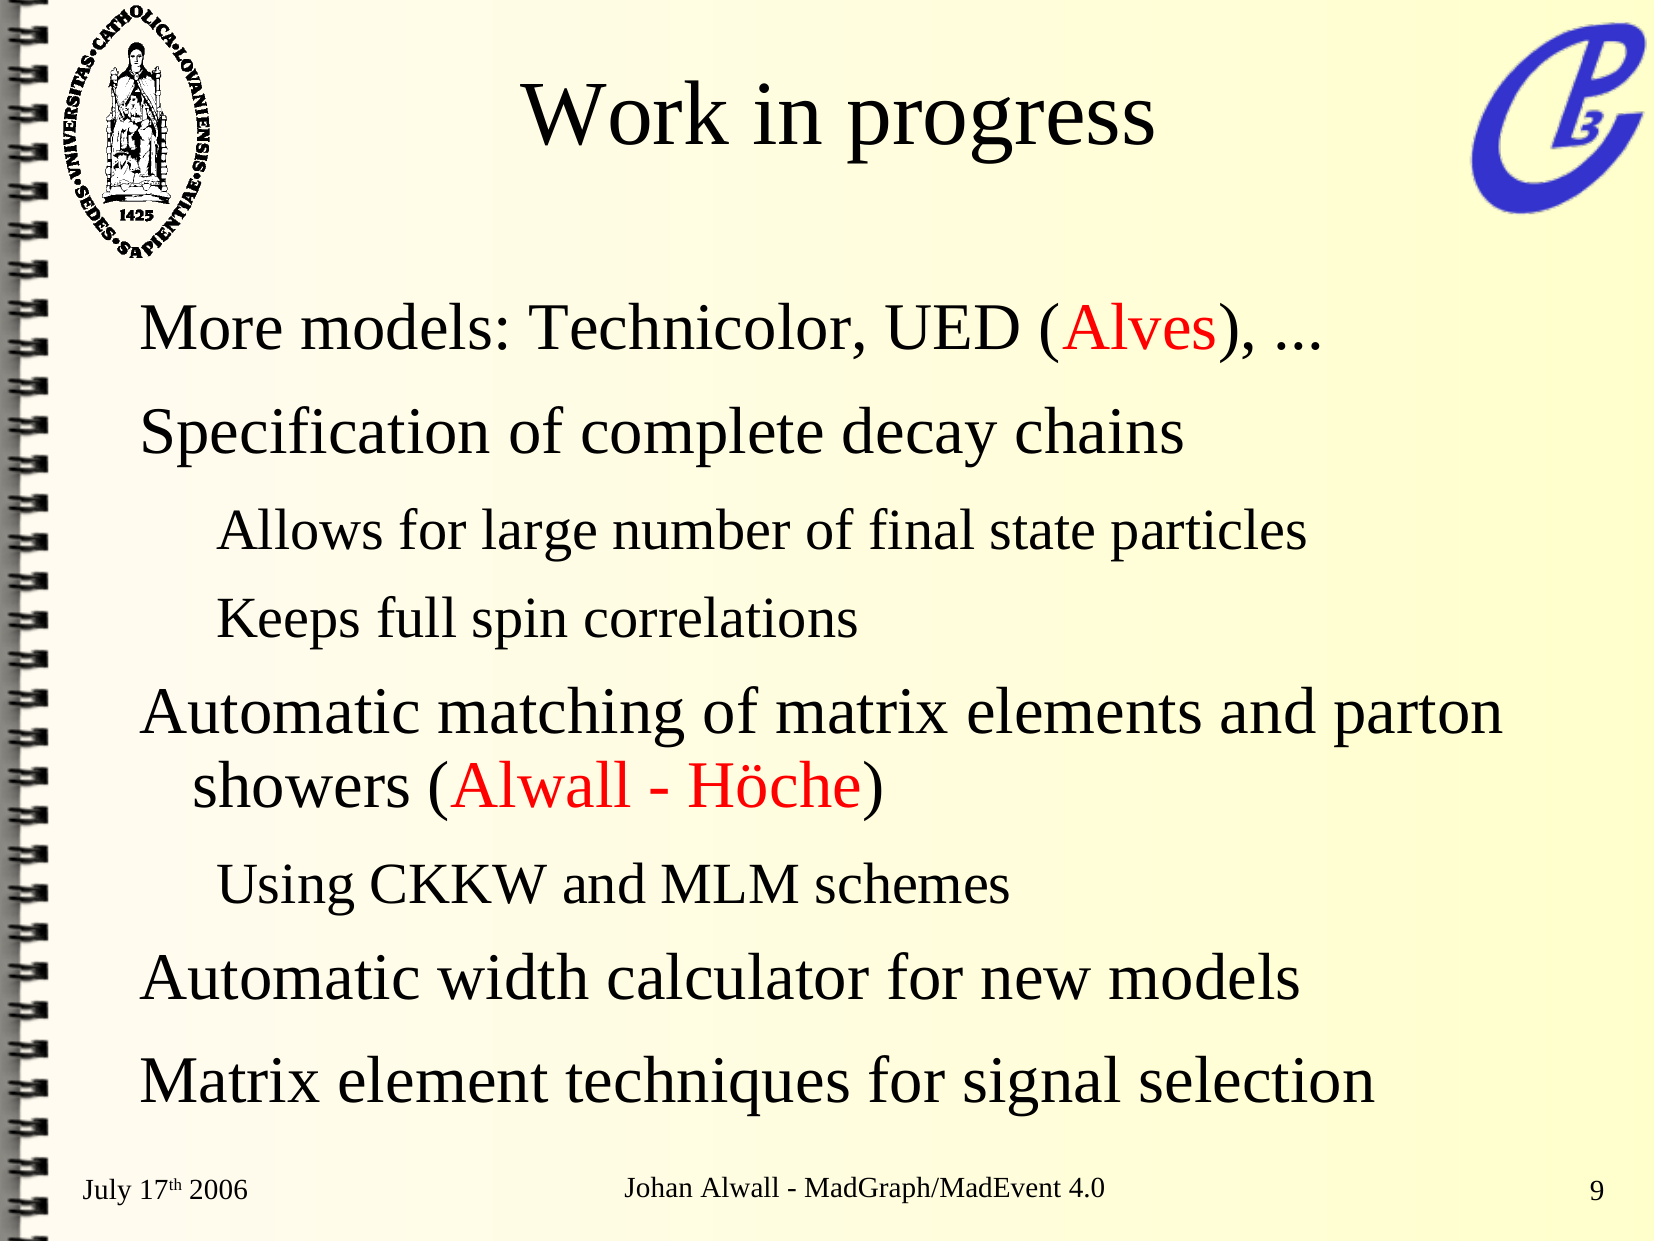

# Work in progress
More models: Technicolor, UED (Alves), ...
Specification of complete decay chains
Allows for large number of final state particles
Keeps full spin correlations
Automatic matching of matrix elements and parton showers (Alwall - Höche)
Using CKKW and MLM schemes
Automatic width calculator for new models
Matrix element techniques for signal selection
Johan Alwall - MadGraph/MadEvent 4.0
July 17 2006
9